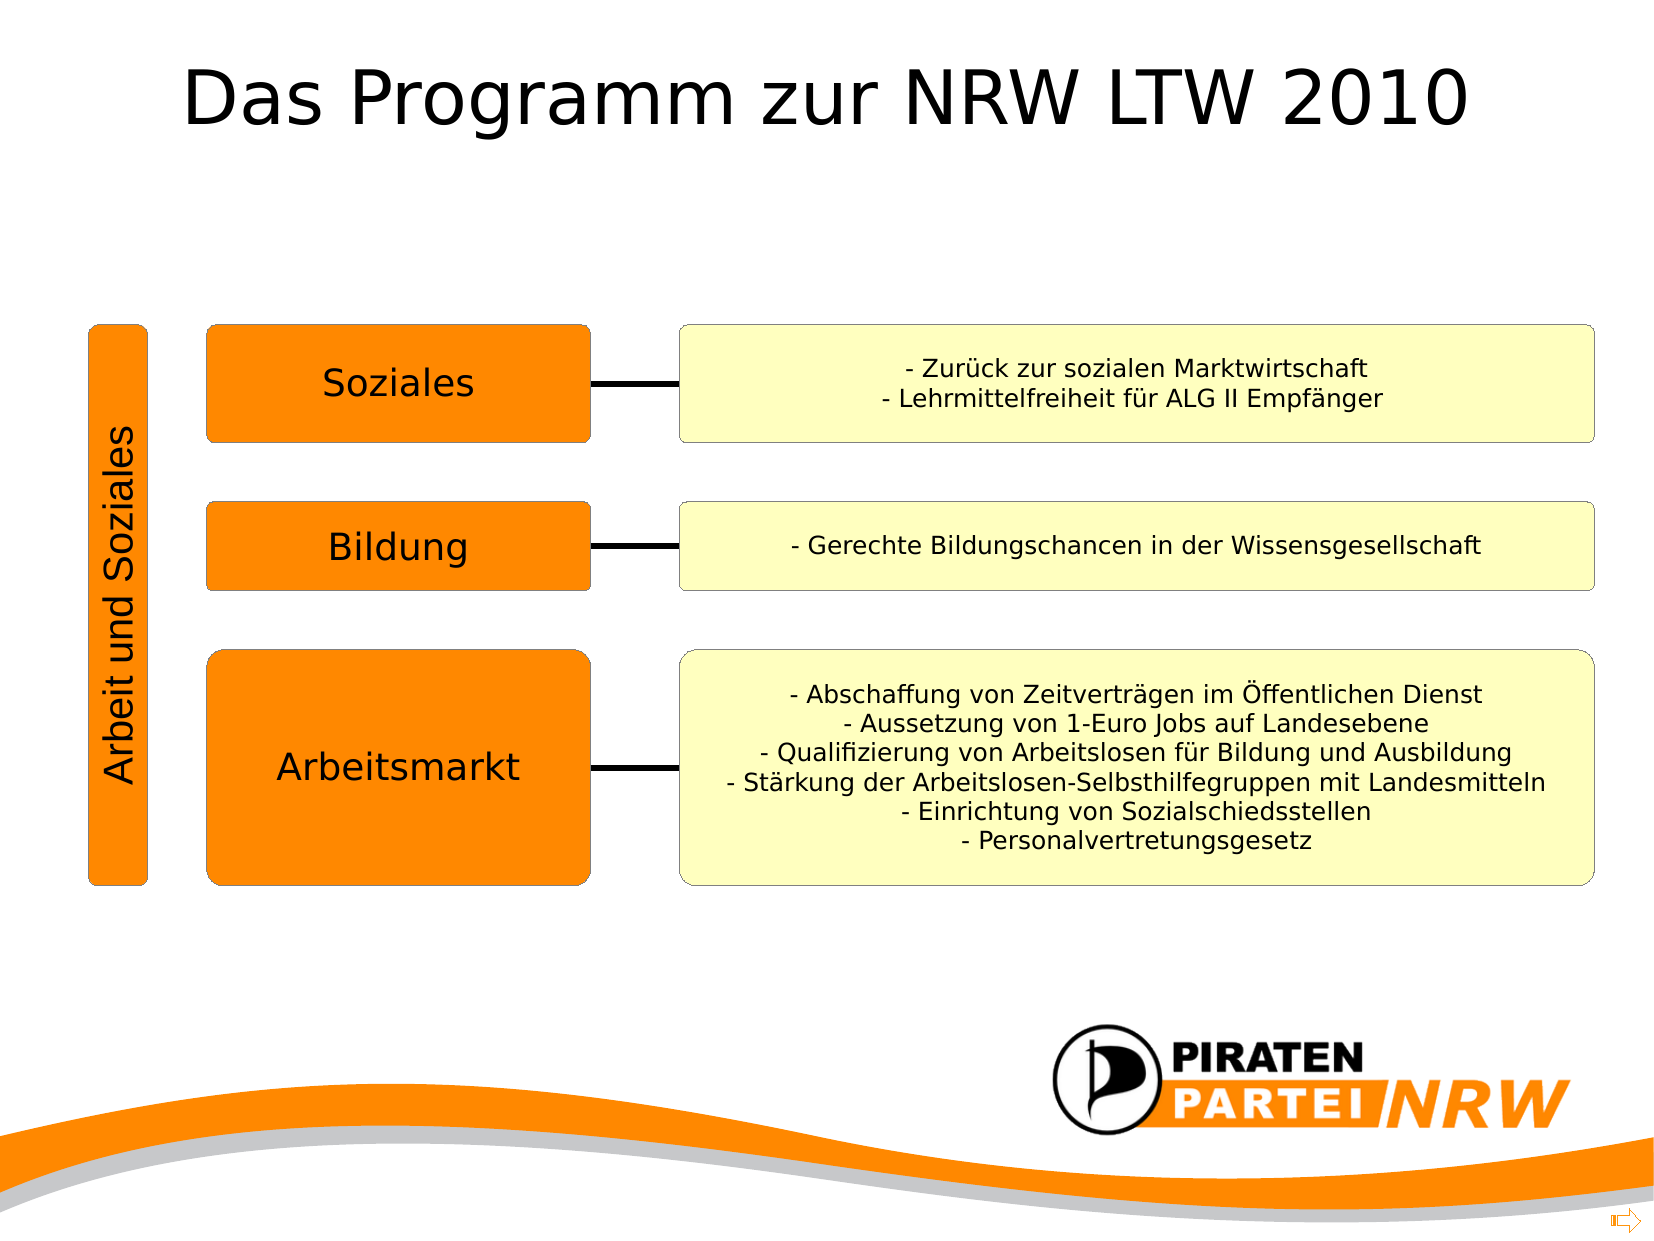

# Das Programm zur NRW LTW 2010
Soziales
- Zurück zur sozialen Marktwirtschaft
- Lehrmittelfreiheit für ALG II Empfänger
﻿Bildung
- Gerechte Bildungschancen in der Wissensgesellschaft
Arbeit und Soziales
Arbeitsmarkt
- Abschaffung von Zeitverträgen im Öffentlichen Dienst
- Aussetzung von 1-Euro Jobs auf Landesebene
- Qualifizierung von Arbeitslosen für Bildung und Ausbildung
- Stärkung der Arbeitslosen-Selbsthilfegruppen mit Landesmitteln
- Einrichtung von Sozialschiedsstellen
- Personalvertretungsgesetz